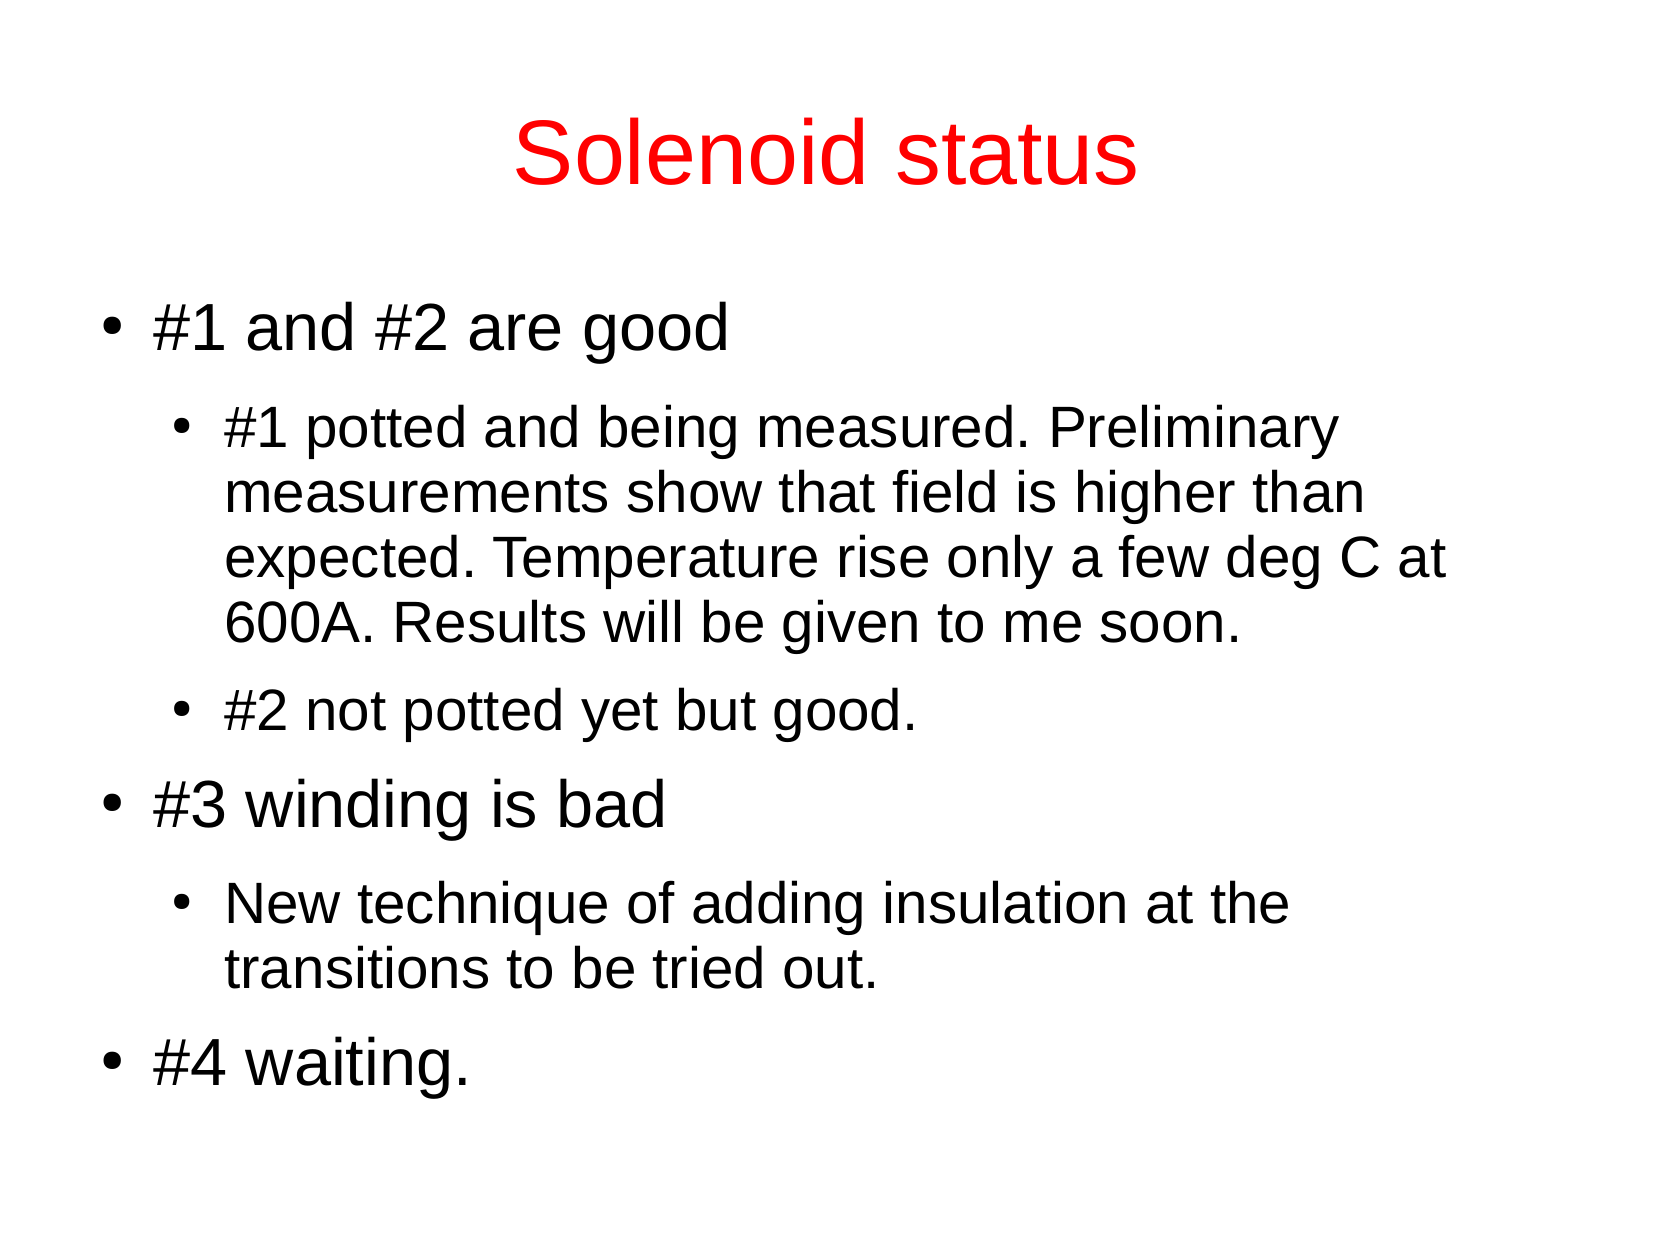

# Solenoid status
#1 and #2 are good
#1 potted and being measured. Preliminary measurements show that field is higher than expected. Temperature rise only a few deg C at 600A. Results will be given to me soon.
#2 not potted yet but good.
#3 winding is bad
New technique of adding insulation at the transitions to be tried out.
#4 waiting.